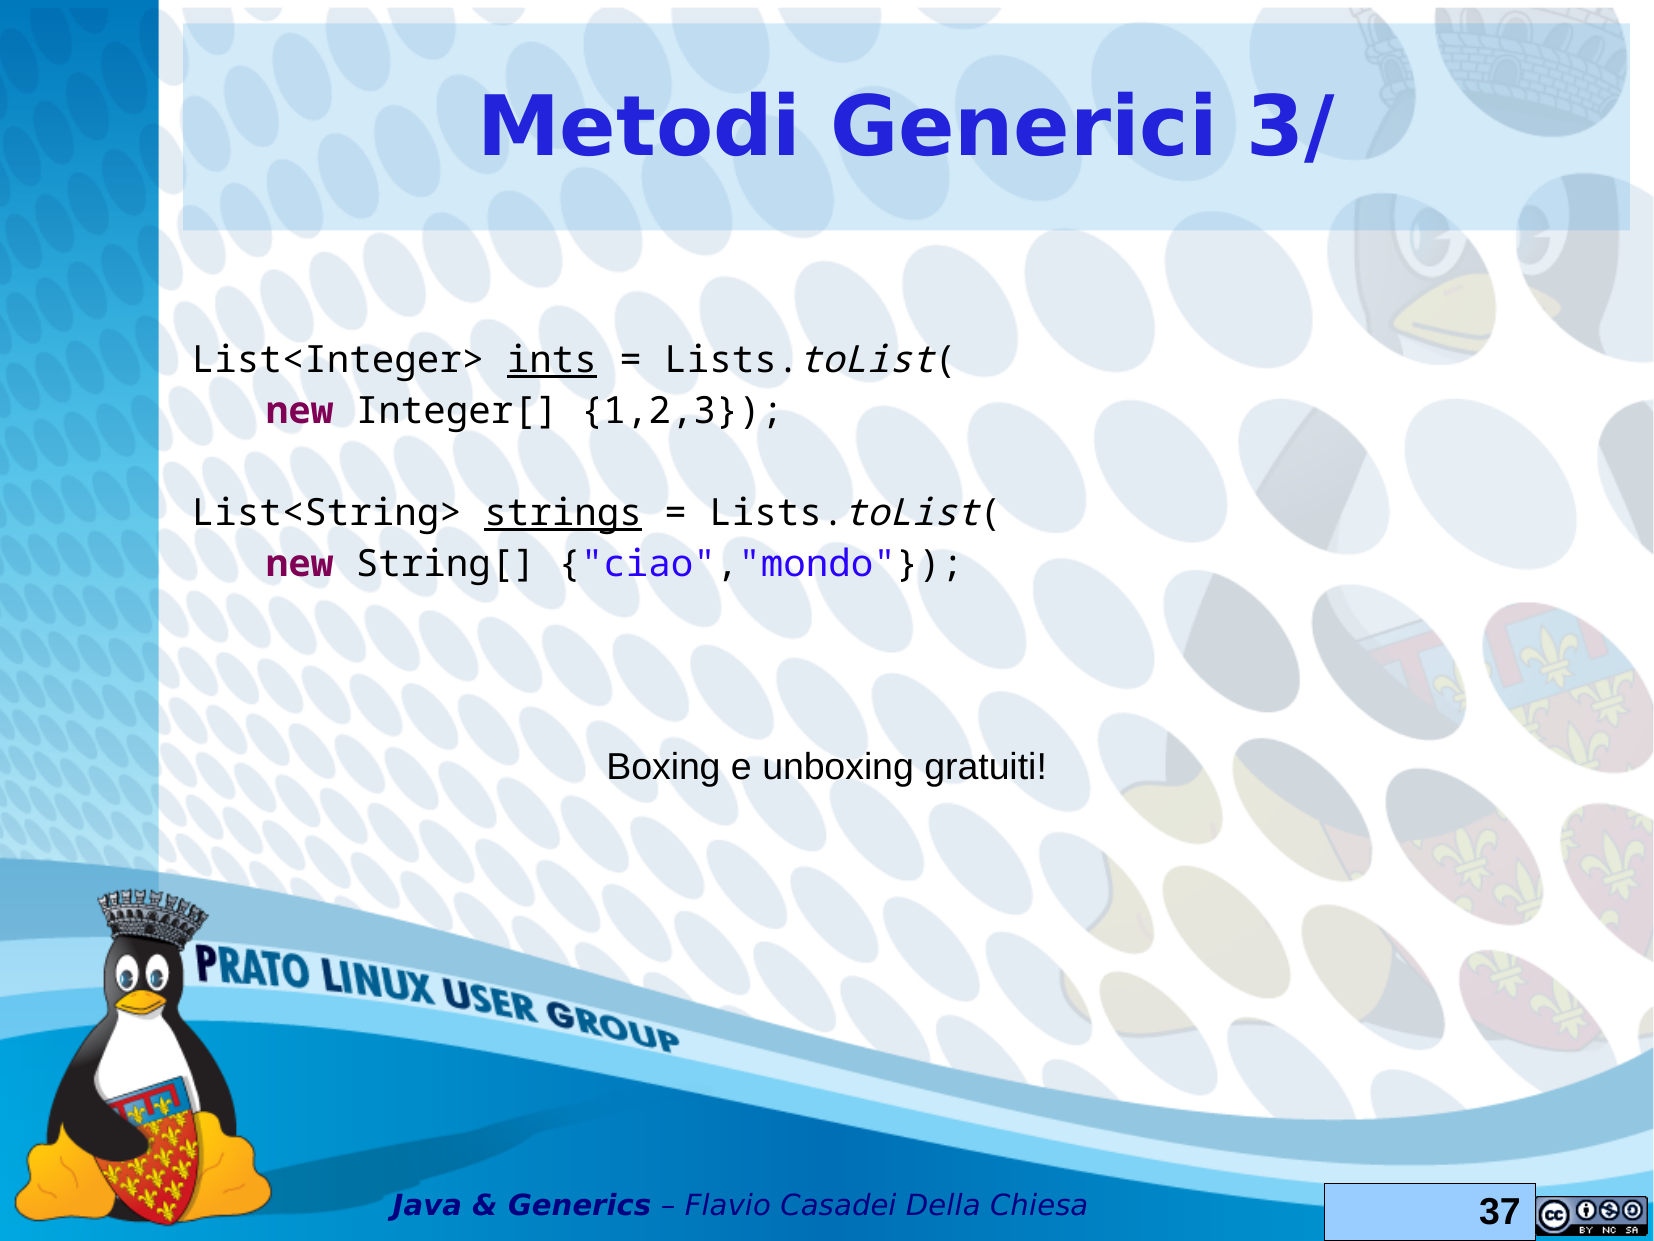

# Metodi Generici 3/
List<Integer> ints = Lists.toList(
	new Integer[] {1,2,3});
List<String> strings = Lists.toList(
	new String[] {"ciao","mondo"});
Boxing e unboxing gratuiti!